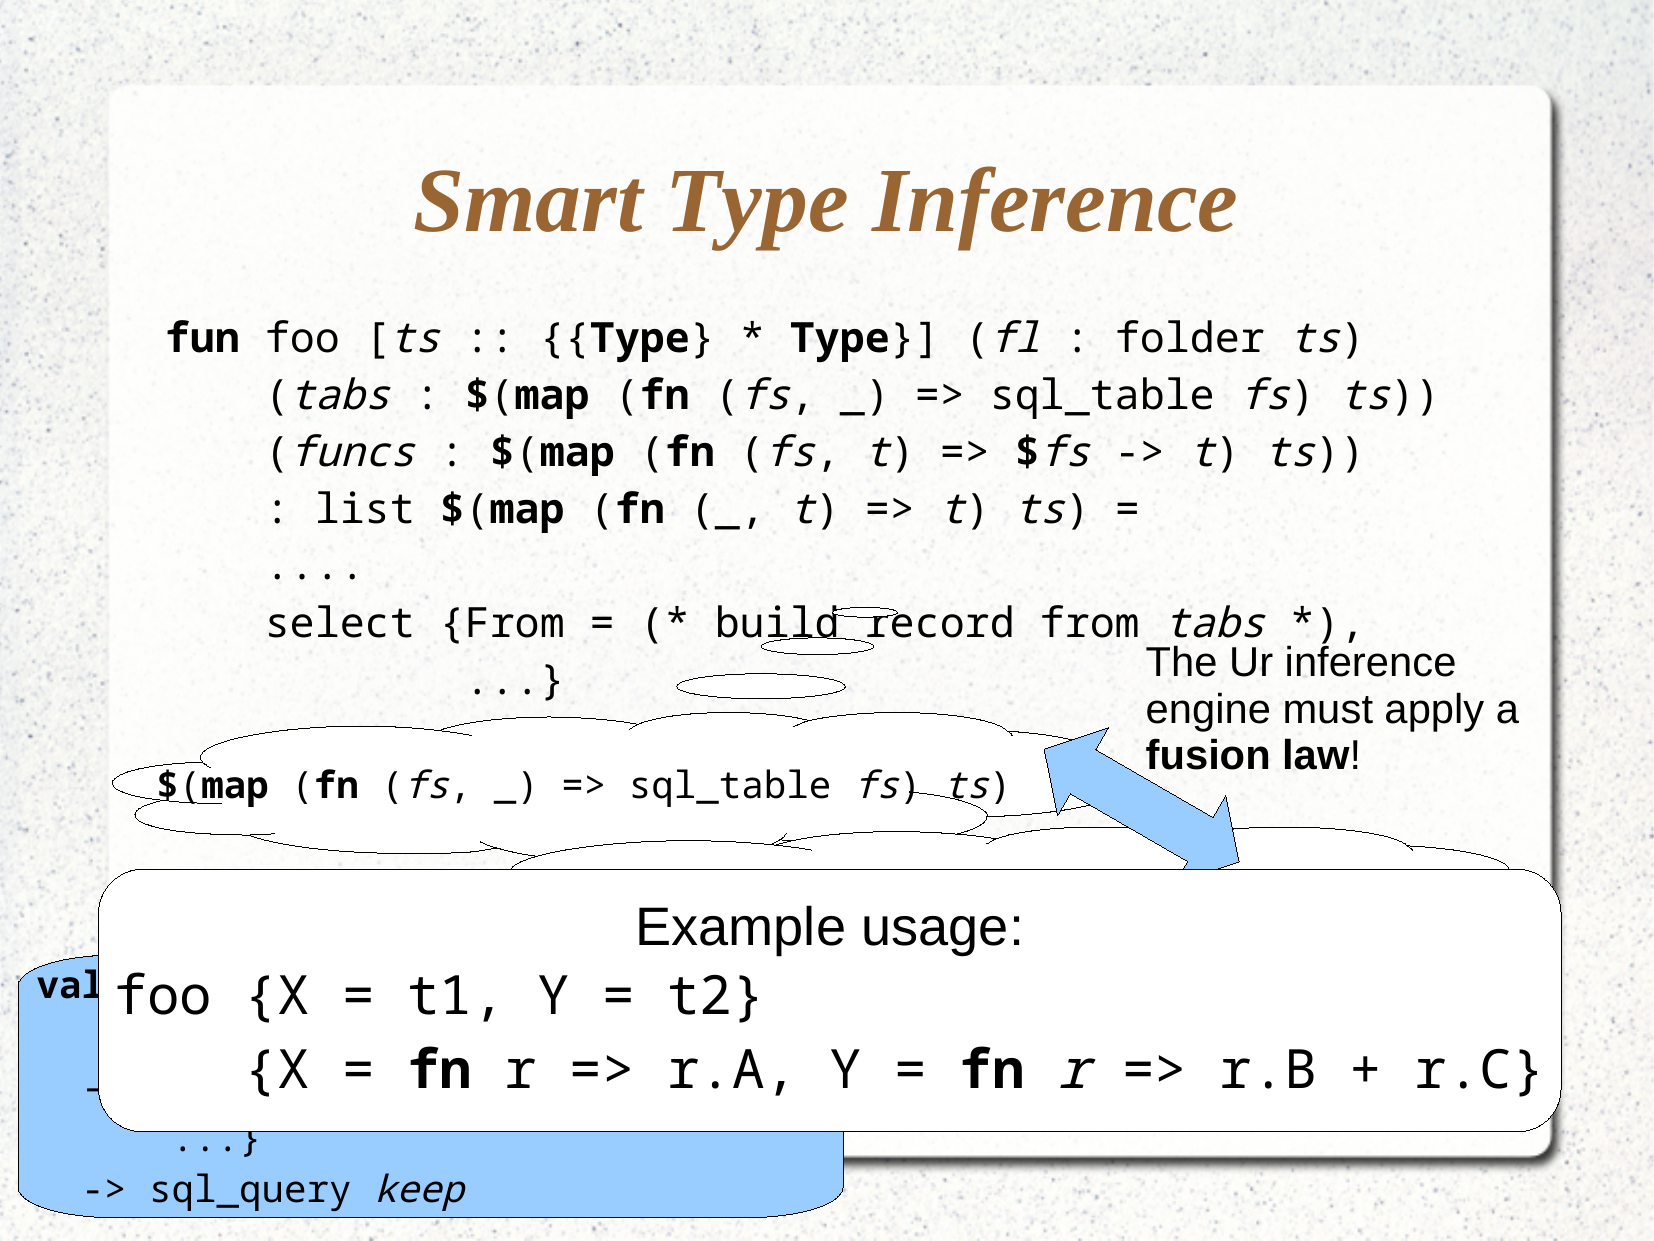

# Smart Type Inference
fun foo [ts :: {{Type} * Type}] (fl : folder ts)
 (tabs : $(map (fn (fs, _) => sql_table fs) ts))
 (funcs : $(map (fn (fs, t) => $fs -> t) ts))
 : list $(map (fn (_, t) => t) ts) =
 ....
 select {From = (* build record from tabs *),
 ...}
 ....
The Ur inference engine must apply a fusion law!
$(map (fn (fs, _) => sql_table fs) ts)
$(map sql_table (map (fn (fs, _) => fs) ts))
val select : full :: {{Type}}
	-> keep :: {{Type}}
 -> {From : $(map sql_table full),
 ...}
 -> sql_query keep
Example usage:
foo {X = t1, Y = t2}
 {X = fn r => r.A, Y = fn r => r.B + r.C}
15